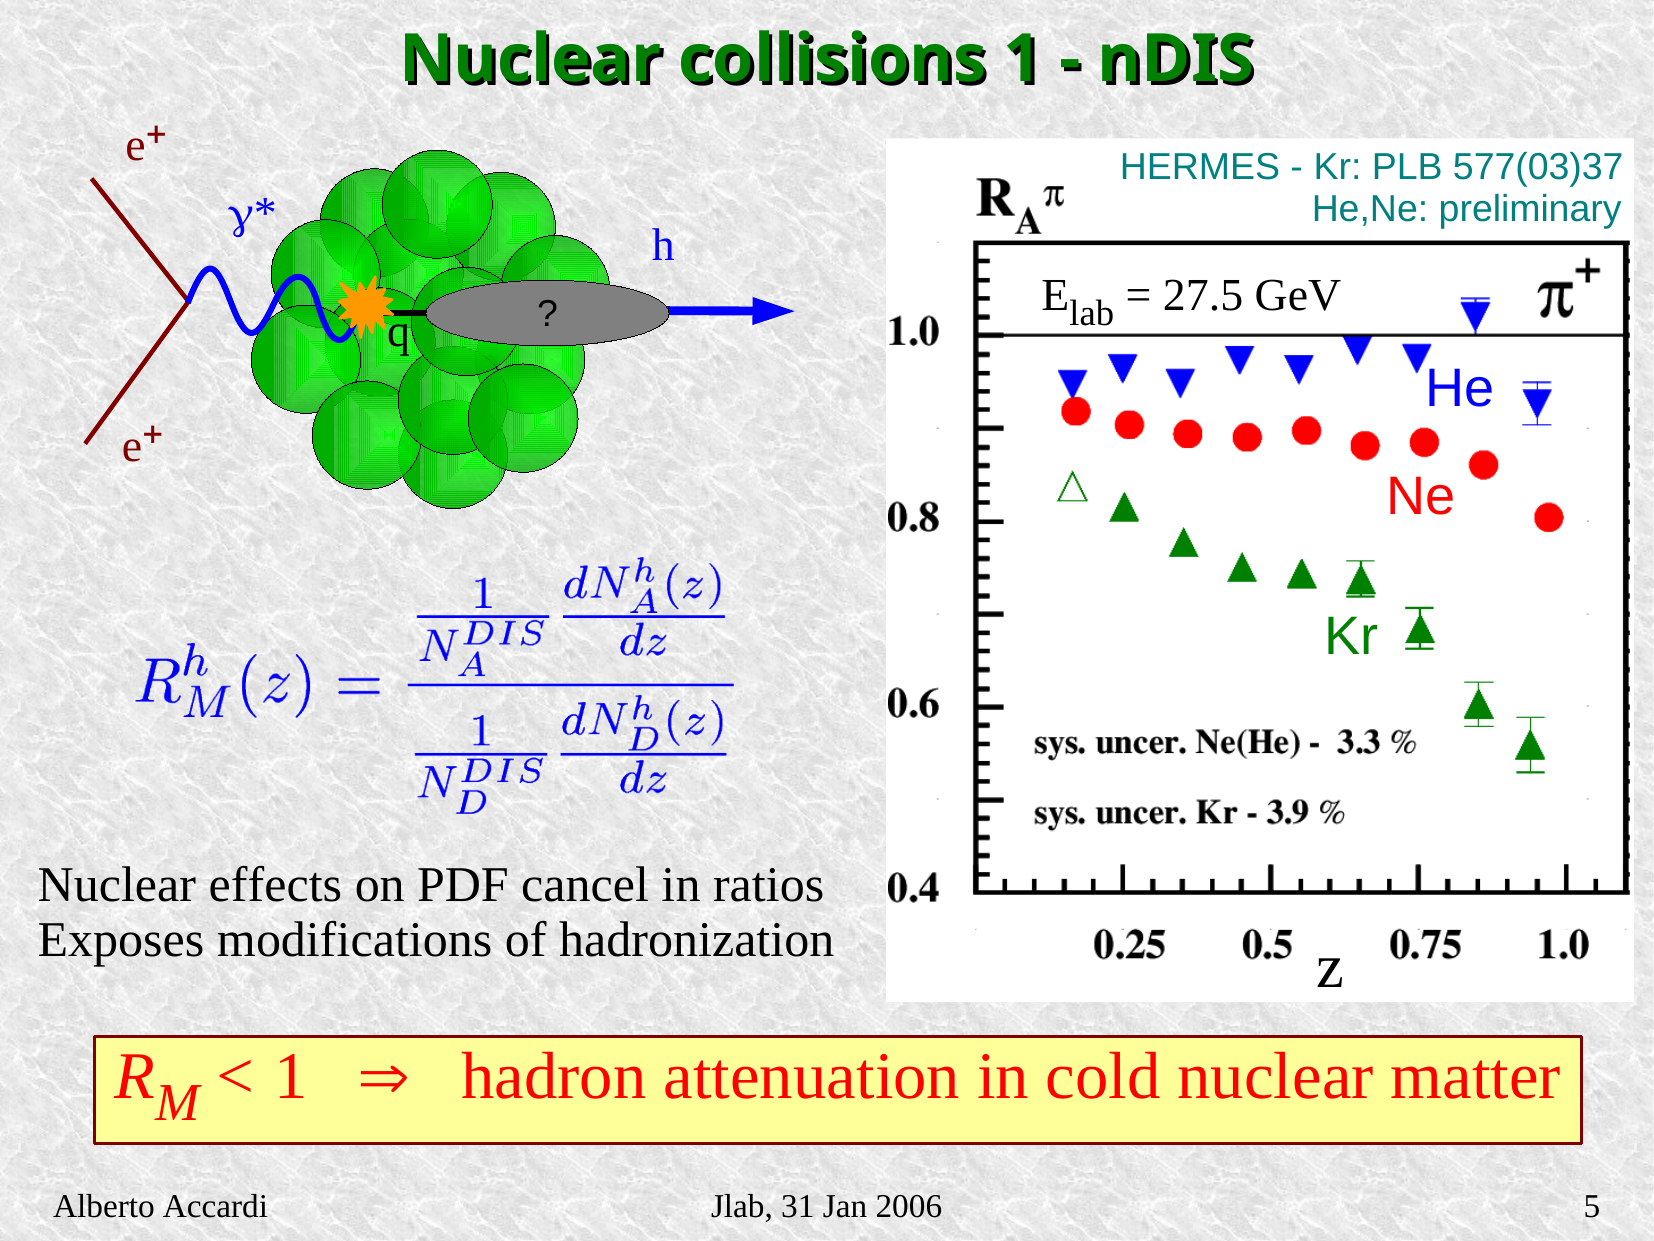

Nuclear collisions 1 - nDIS
e+
g*
h
q
e+
HERMES - Kr: PLB 577(03)37
		 He,Ne: preliminary
Elab = 27.5 GeV
He
Ne
Kr
z
 RM < 1  hadron attenuation in cold nuclear matter
?
Nuclear effects on PDF cancel in ratios
Exposes modifications of hadronization
Alberto Accardi
Hot Quarks 2006
5